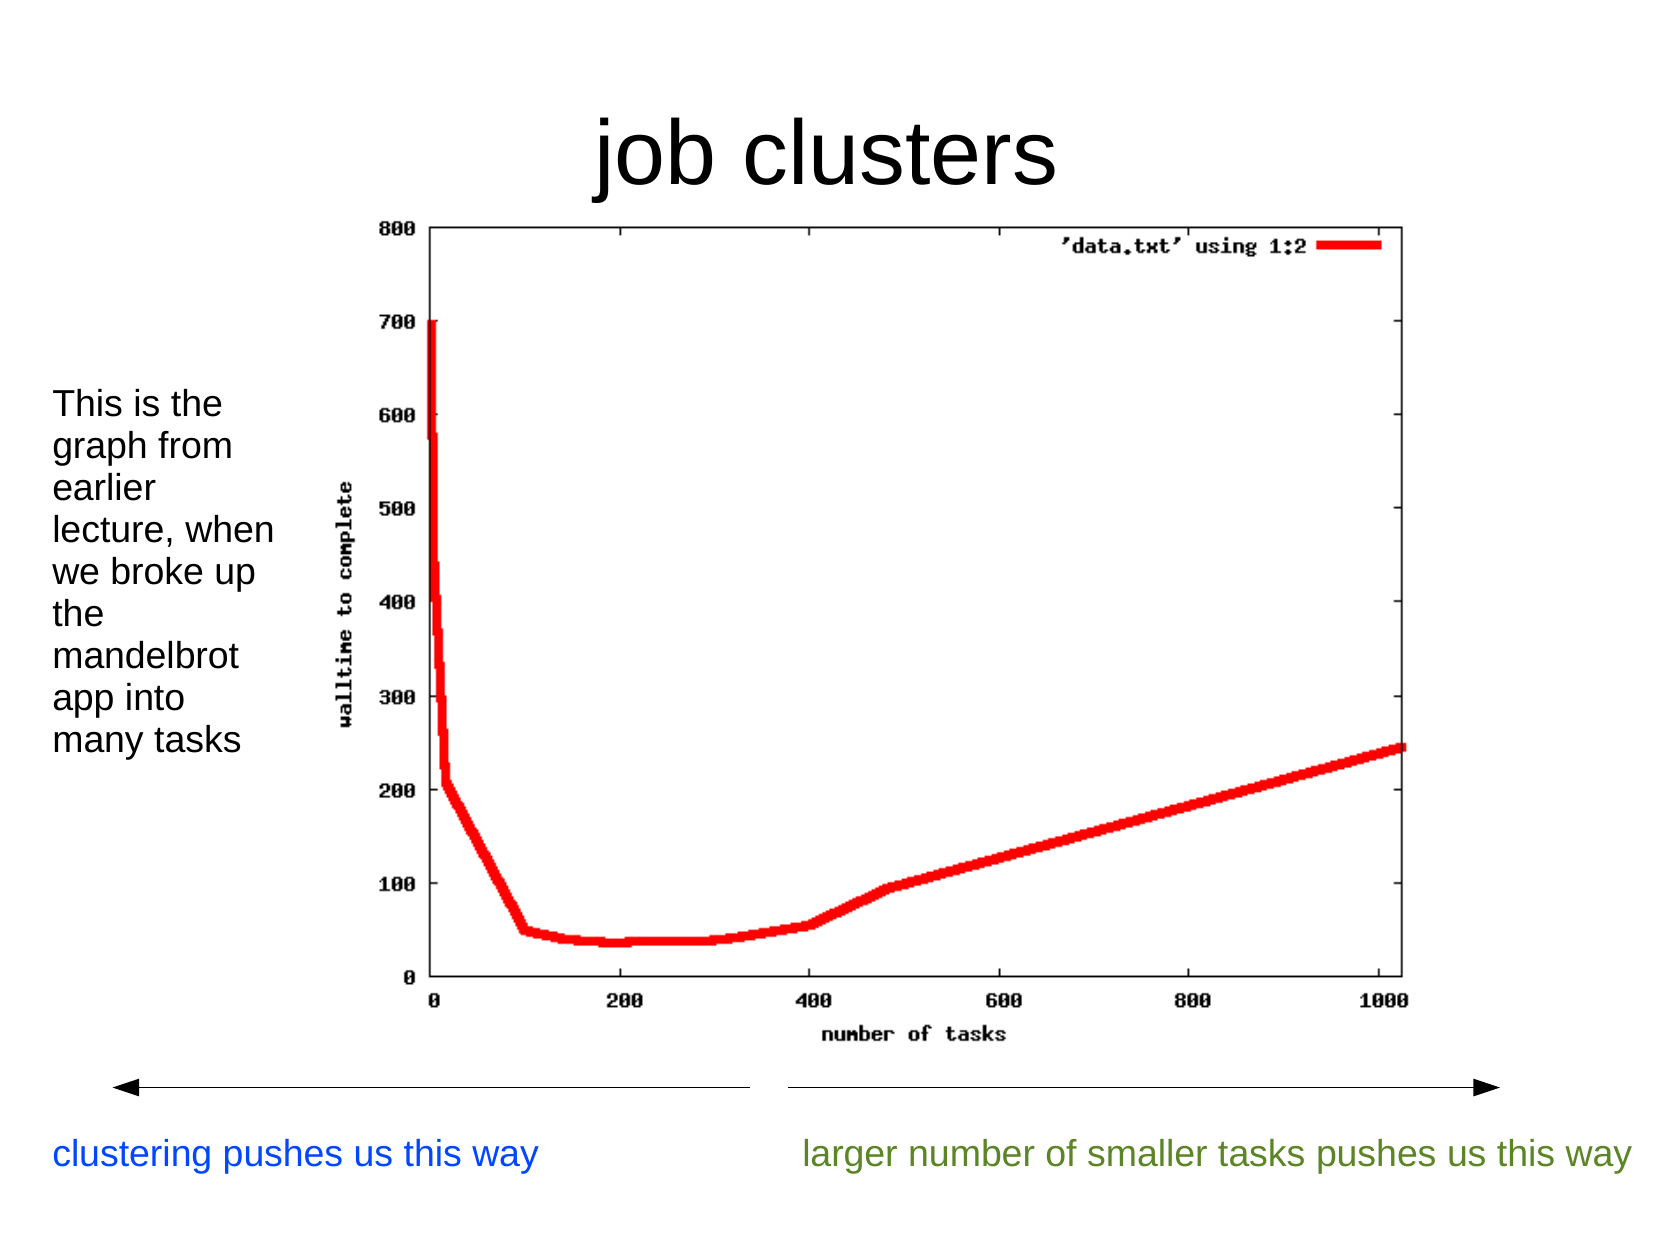

# job clusters
This is the graph from earlier lecture, when we broke up the mandelbrot app into many tasks
clustering pushes us this way
larger number of smaller tasks pushes us this way